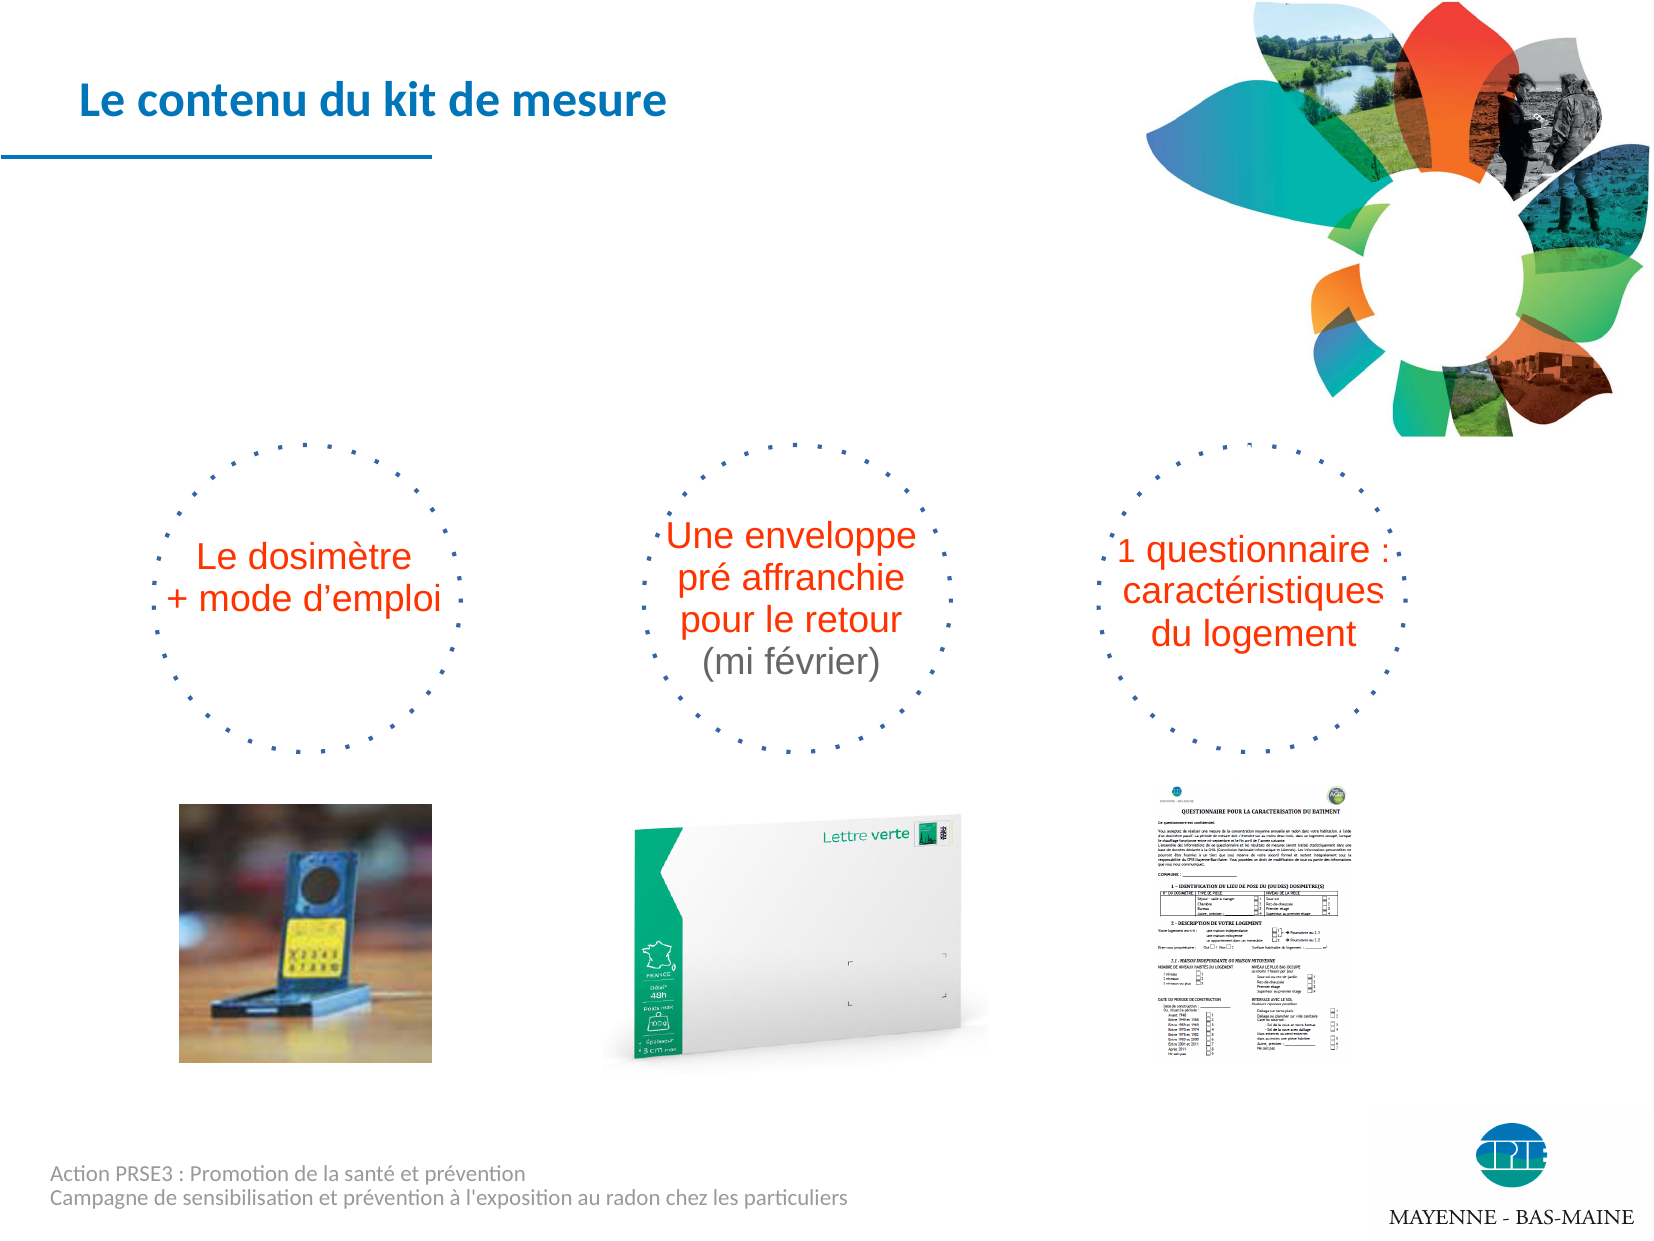

Le contenu du kit de mesure
Une enveloppe pré affranchie pour le retour
(mi février)
1 questionnaire : caractéristiques du logement
Le dosimètre
+ mode d’emploi
Action PRSE3 : Promotion de la santé et prévention
Campagne de sensibilisation et prévention à l'exposition au radon chez les particuliers